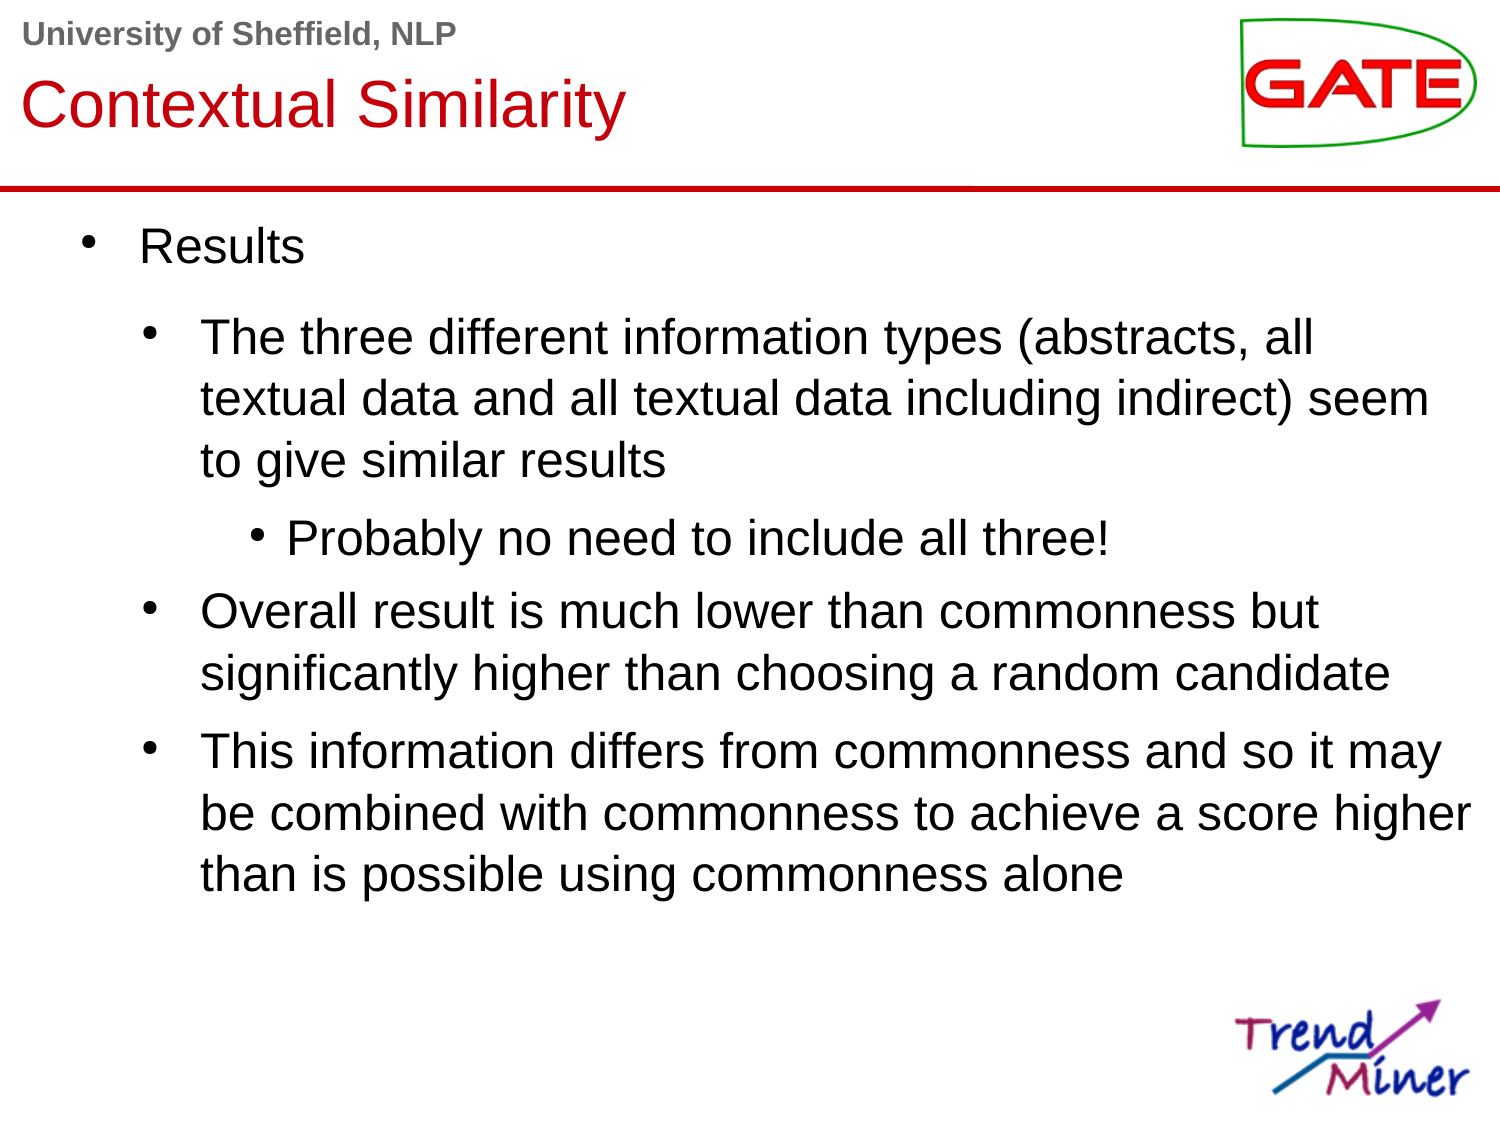

# Contextual Similarity
Results
The three different information types (abstracts, all textual data and all textual data including indirect) seem to give similar results
Probably no need to include all three!
Overall result is much lower than commonness but significantly higher than choosing a random candidate
This information differs from commonness and so it may be combined with commonness to achieve a score higher than is possible using commonness alone